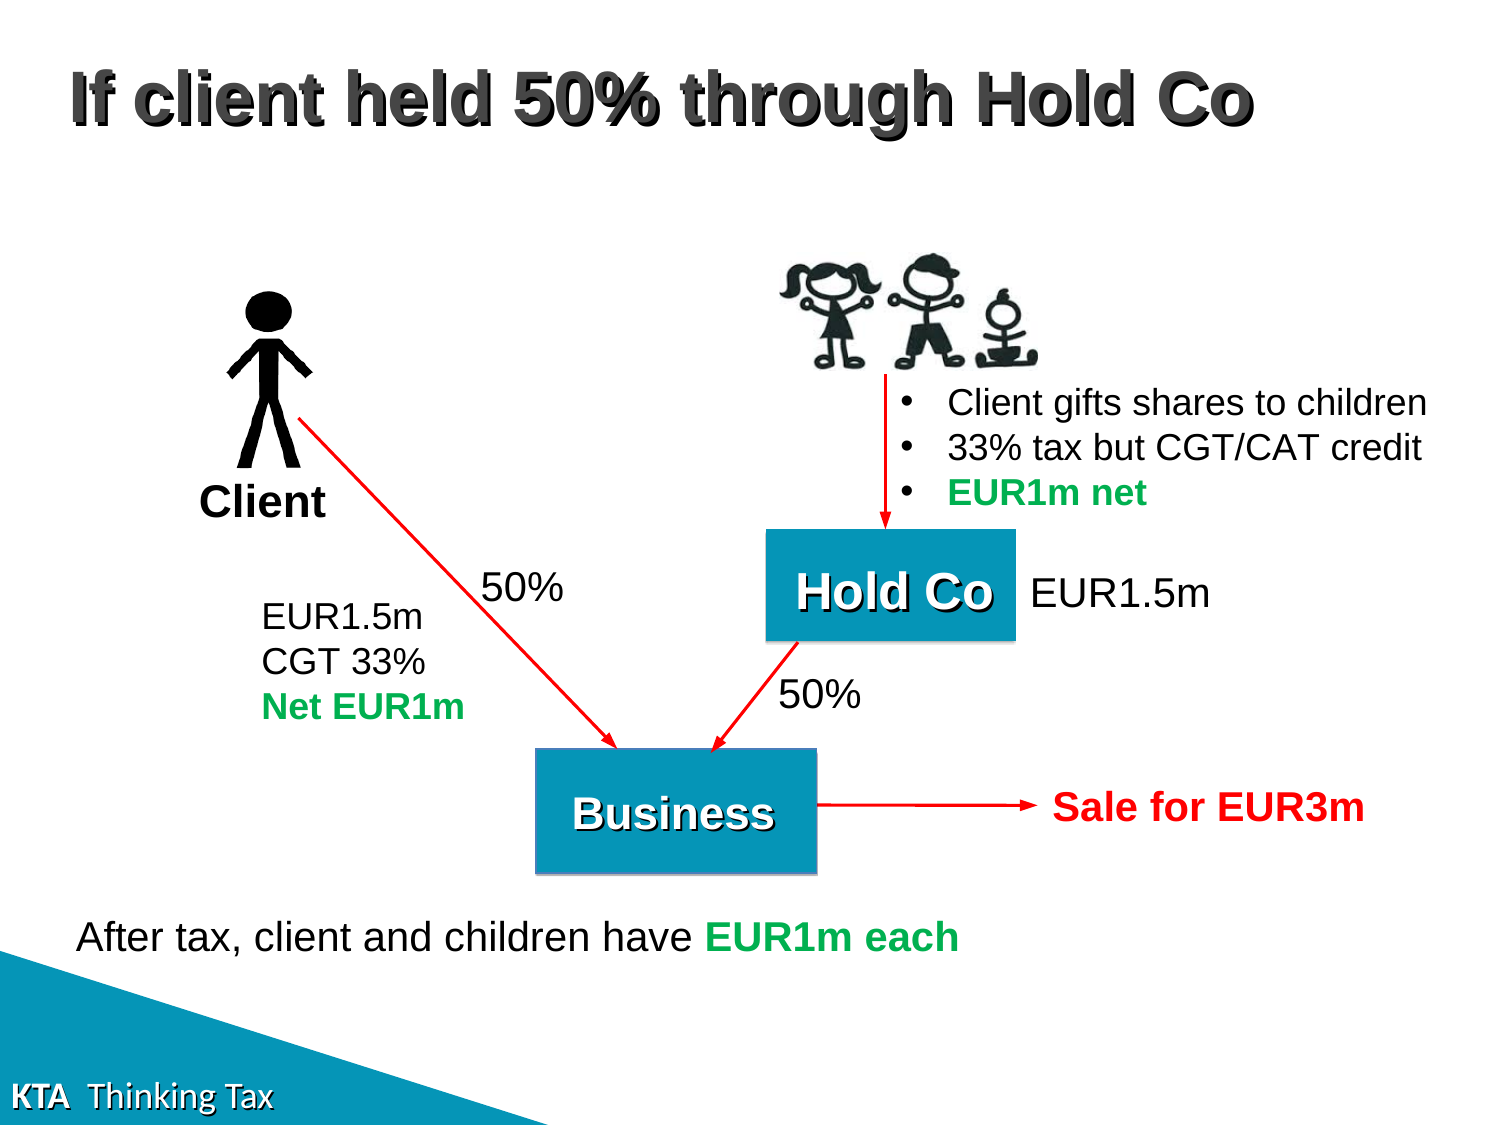

# If client held 50% through Hold Co
Client gifts shares to children
33% tax but CGT/CAT credit
EUR1m net
Client
Hold Co
50%
EUR1.5m
EUR1.5m
CGT 33%
Net EUR1m
50%
Sale for EUR3m
Business
After tax, client and children have EUR1m each